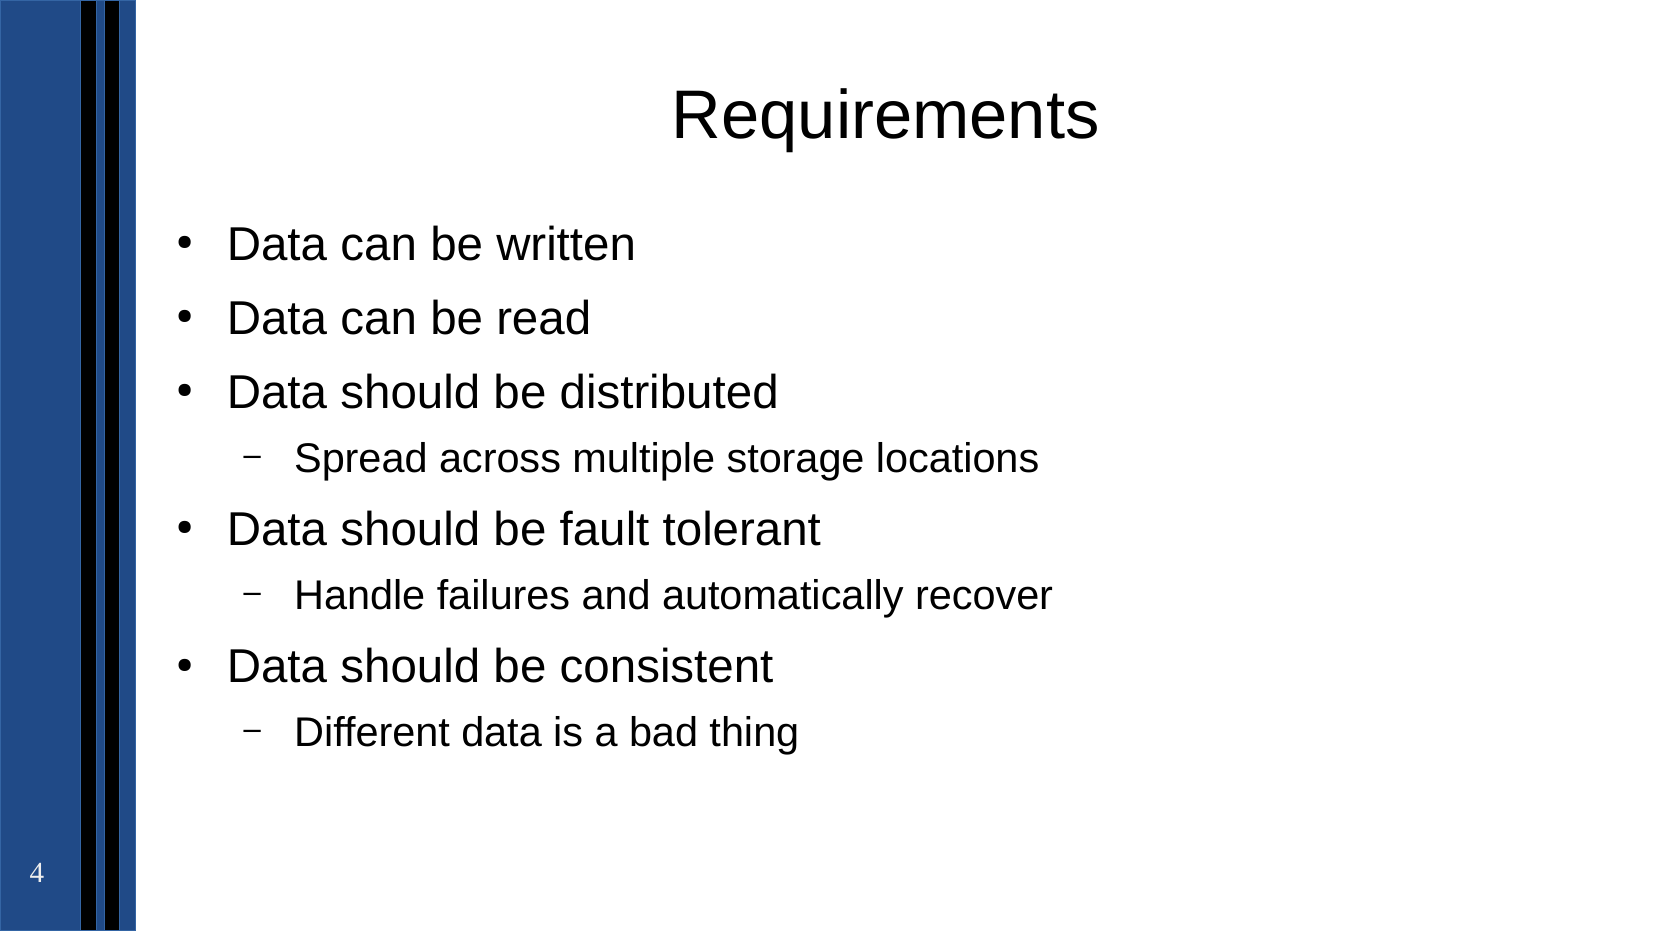

# Requirements
Data can be written
Data can be read
Data should be distributed
Spread across multiple storage locations
Data should be fault tolerant
Handle failures and automatically recover
Data should be consistent
Different data is a bad thing
4